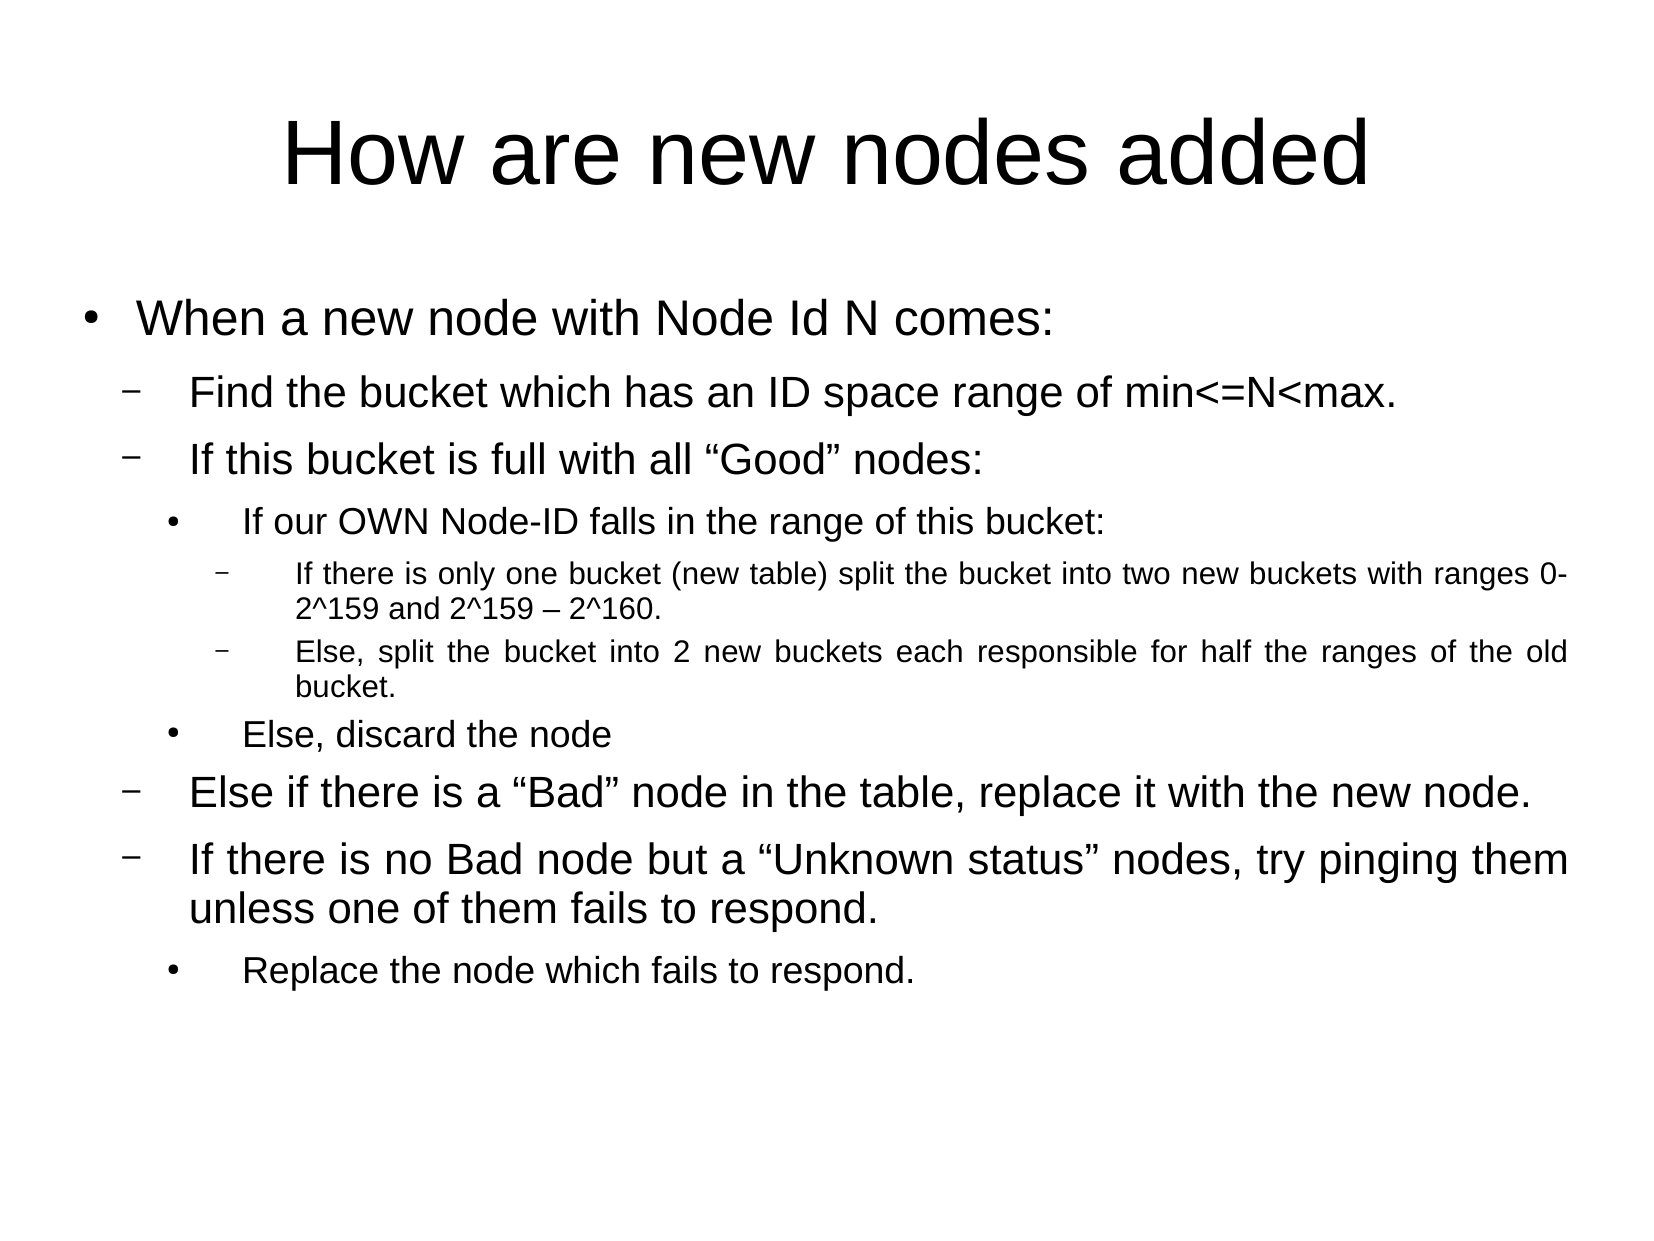

# How are new nodes added
When a new node with Node Id N comes:
Find the bucket which has an ID space range of min<=N<max.
If this bucket is full with all “Good” nodes:
If our OWN Node-ID falls in the range of this bucket:
If there is only one bucket (new table) split the bucket into two new buckets with ranges 0-2^159 and 2^159 – 2^160.
Else, split the bucket into 2 new buckets each responsible for half the ranges of the old bucket.
Else, discard the node
Else if there is a “Bad” node in the table, replace it with the new node.
If there is no Bad node but a “Unknown status” nodes, try pinging them unless one of them fails to respond.
Replace the node which fails to respond.